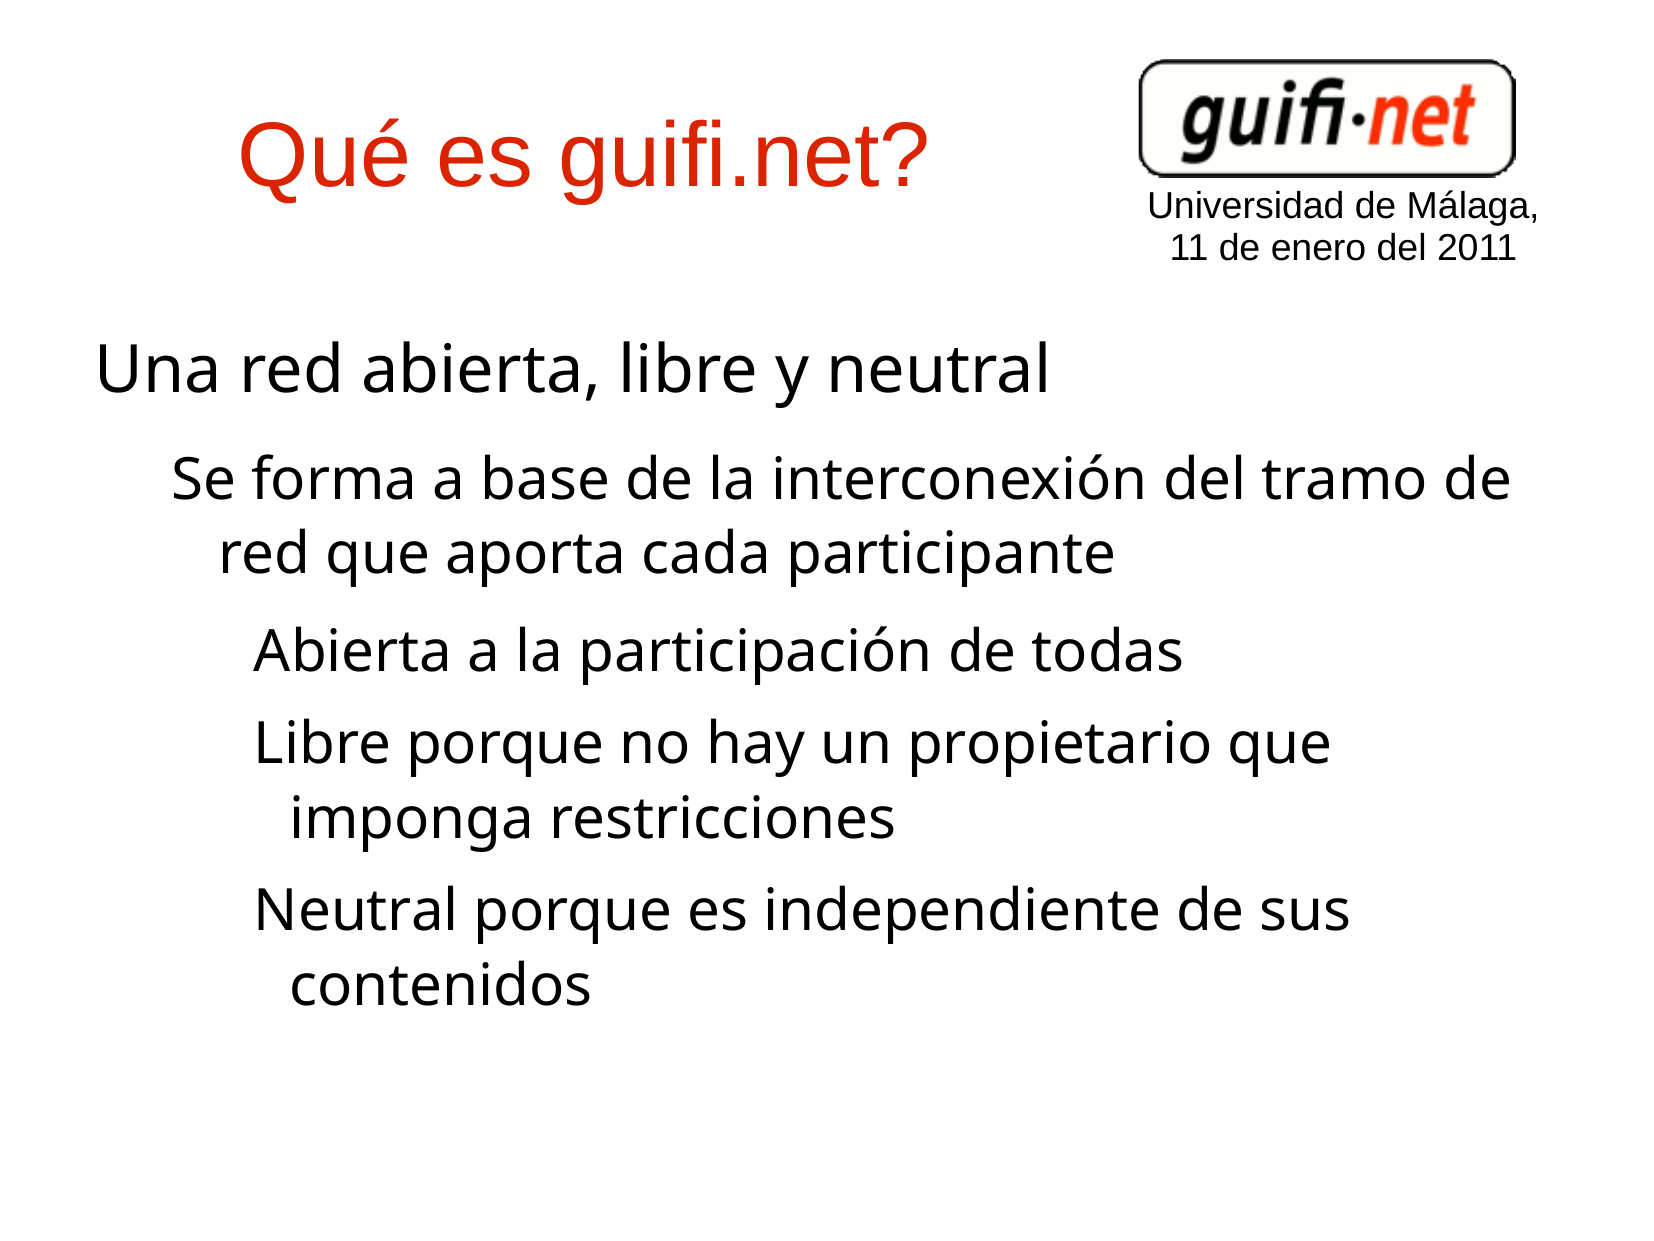

# Qué es guifi.net?
Universidad de Málaga,
11 de enero del 2011
Una red abierta, libre y neutral
Se forma a base de la interconexión del tramo de red que aporta cada participante
Abierta a la participación de todas
Libre porque no hay un propietario que imponga restricciones
Neutral porque es independiente de sus contenidos